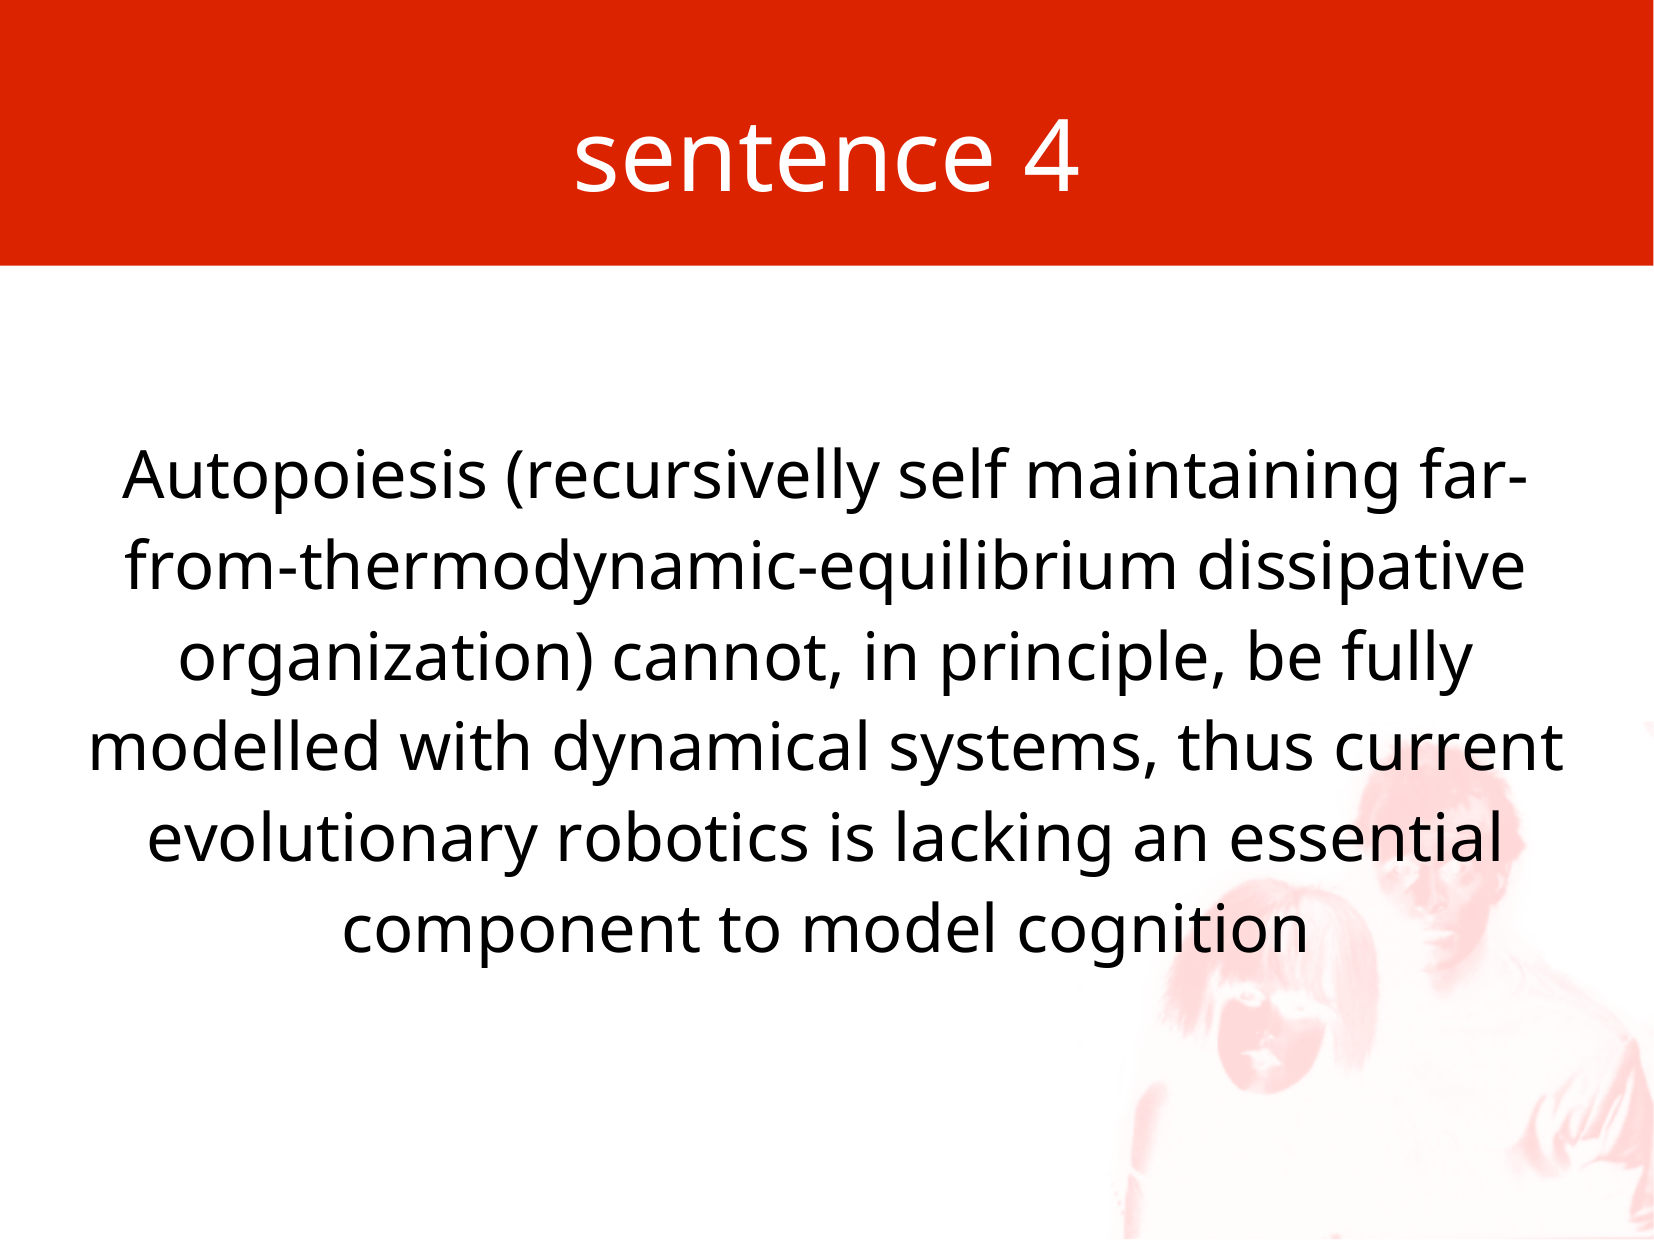

# sentence 4
Autopoiesis (recursivelly self maintaining far-from-thermodynamic-equilibrium dissipative organization) cannot, in principle, be fully modelled with dynamical systems, thus current evolutionary robotics is lacking an essential component to model cognition